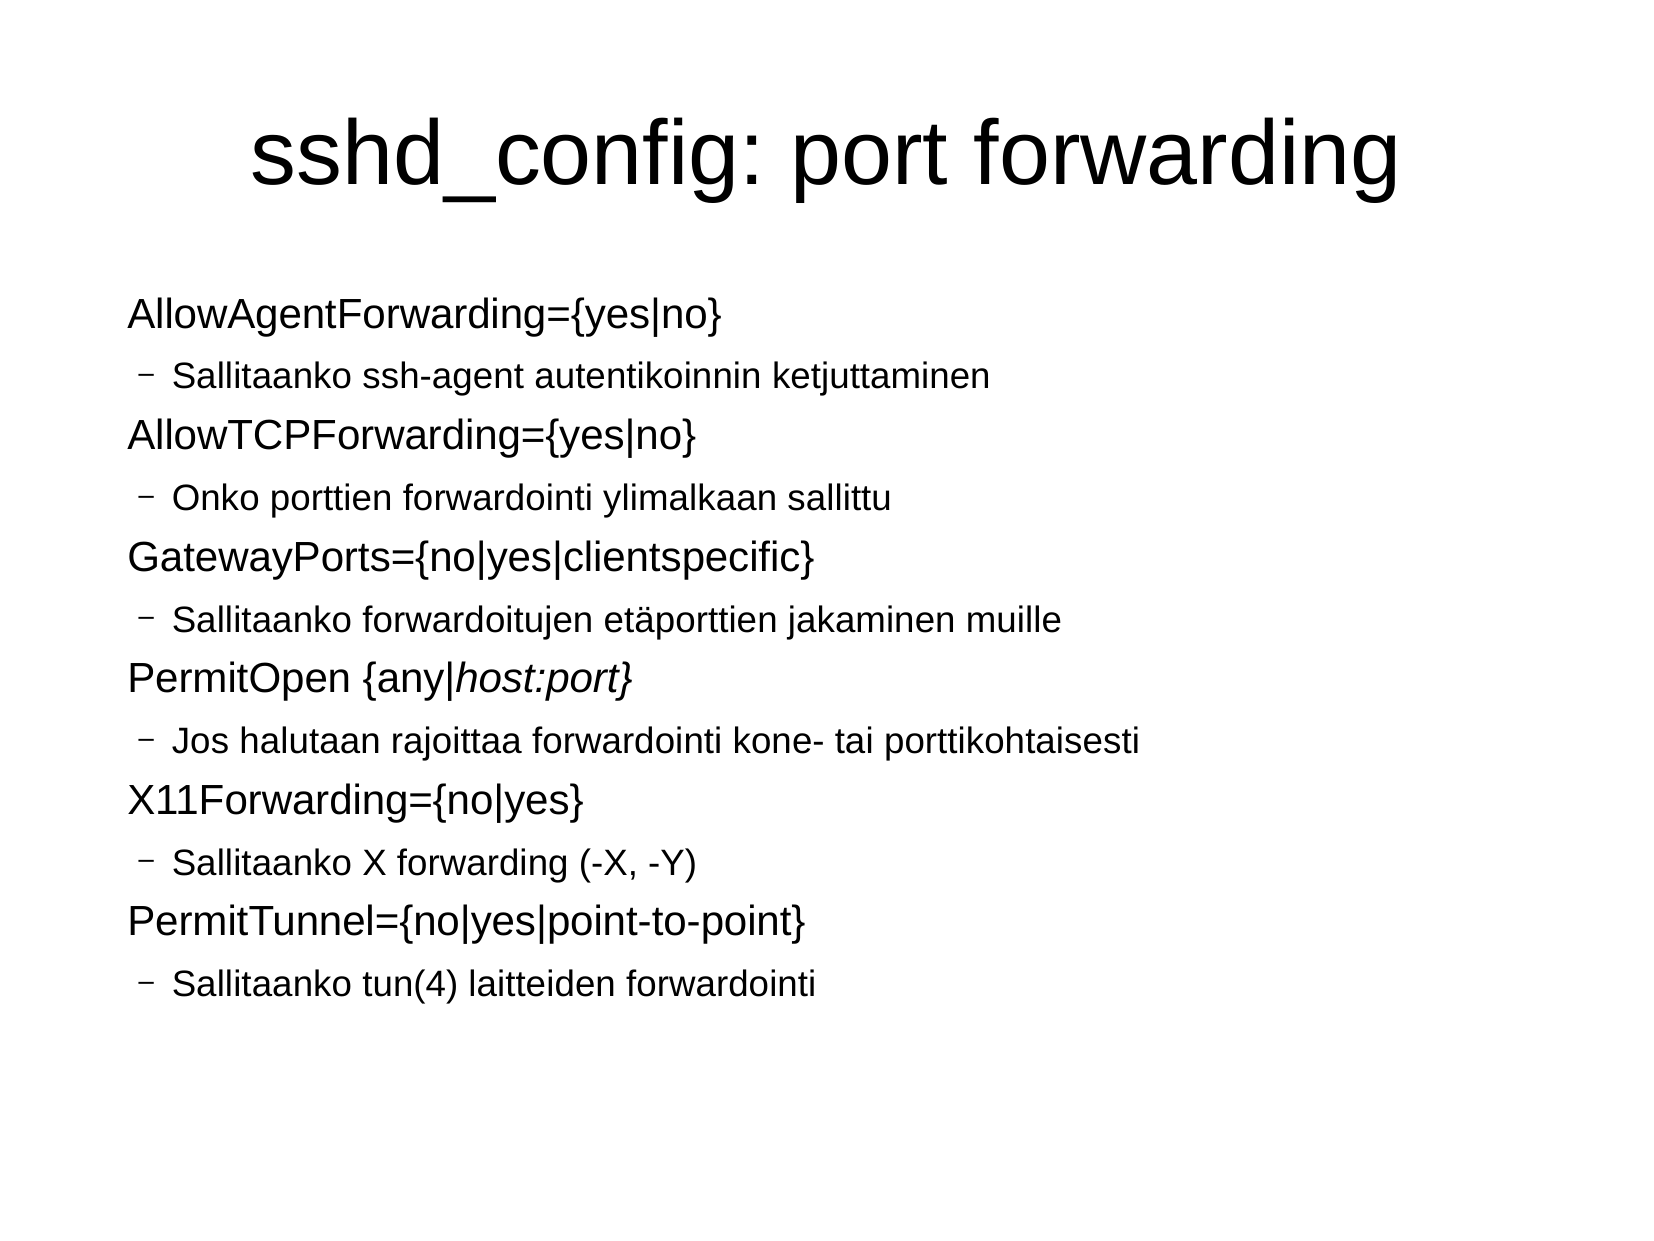

# sshd_config: port forwarding
AllowAgentForwarding={yes|no}
Sallitaanko ssh-agent autentikoinnin ketjuttaminen
AllowTCPForwarding={yes|no}
Onko porttien forwardointi ylimalkaan sallittu
GatewayPorts={no|yes|clientspecific}
Sallitaanko forwardoitujen etäporttien jakaminen muille
PermitOpen {any|host:port}
Jos halutaan rajoittaa forwardointi kone- tai porttikohtaisesti
X11Forwarding={no|yes}
Sallitaanko X forwarding (-X, -Y)
PermitTunnel={no|yes|point-to-point}
Sallitaanko tun(4) laitteiden forwardointi